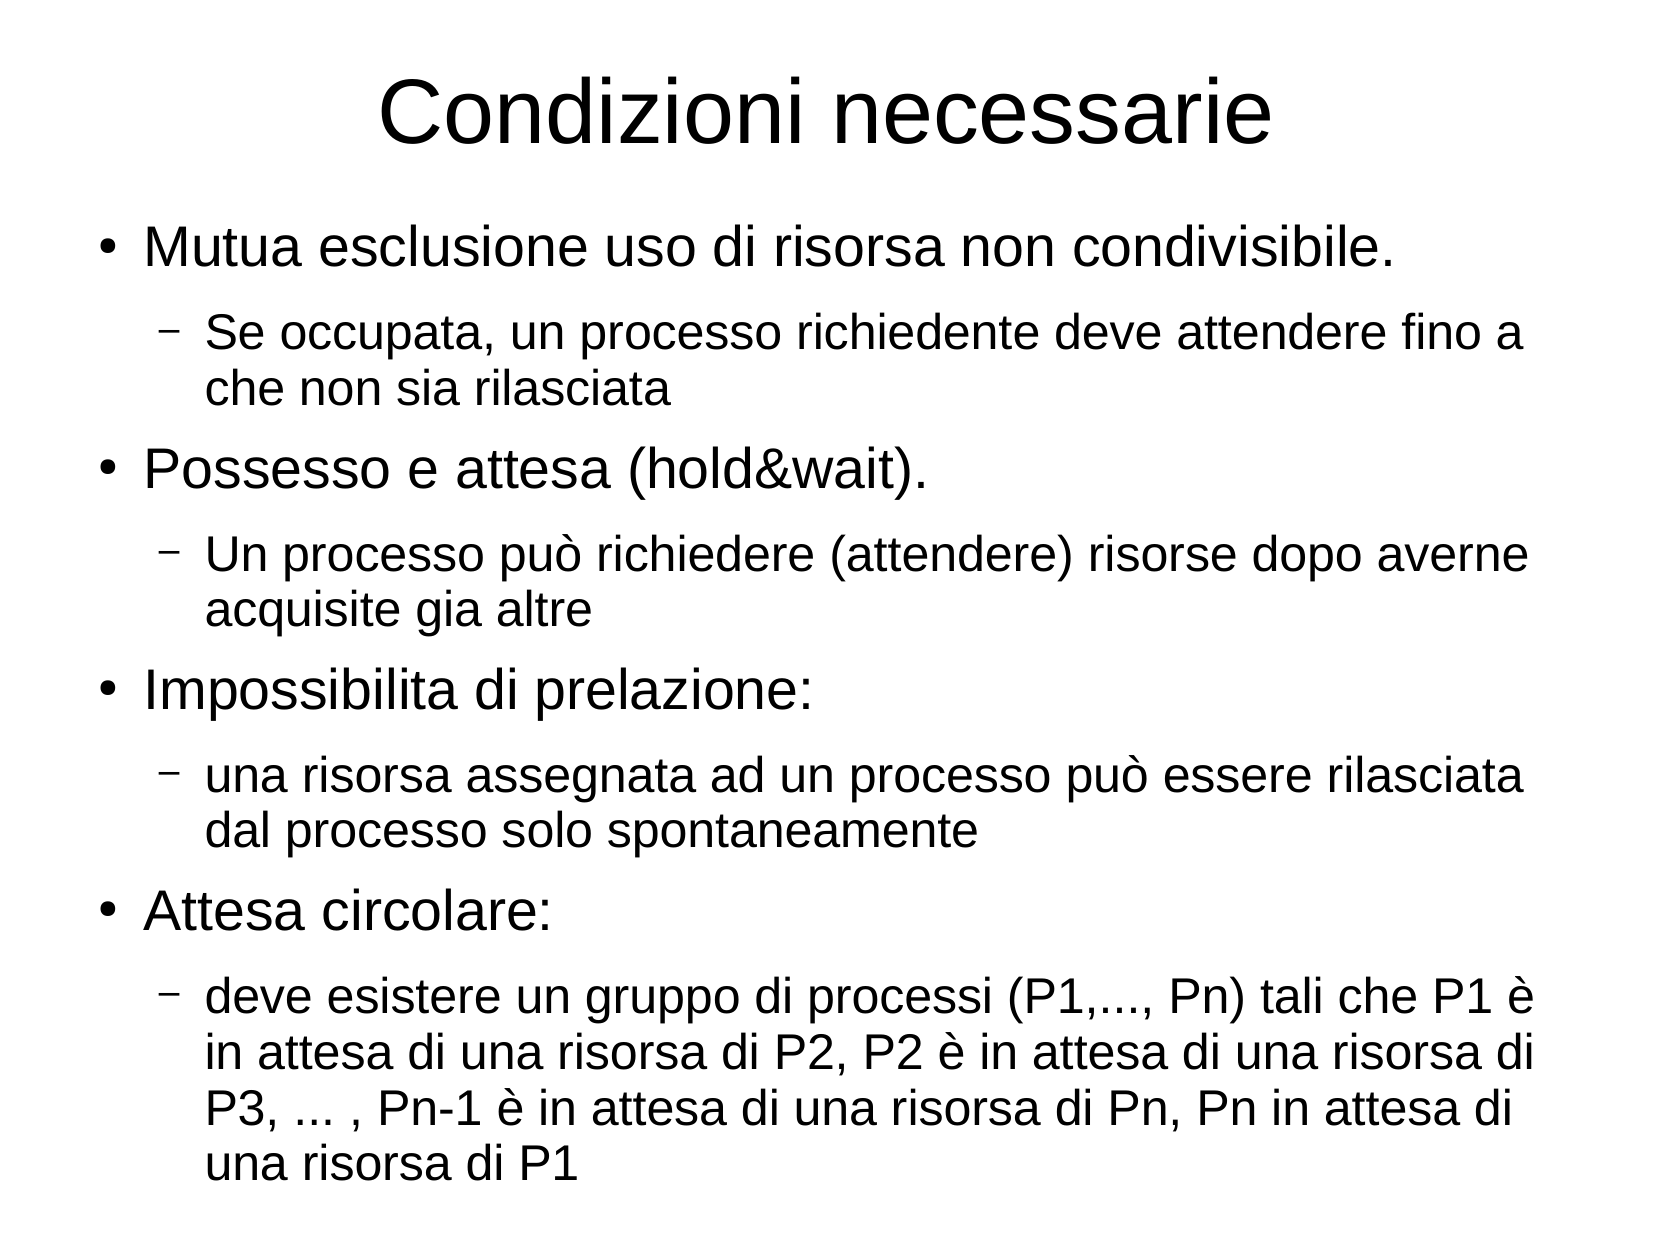

# Condizioni necessarie
Mutua esclusione uso di risorsa non condivisibile.
Se occupata, un processo richiedente deve attendere fino a che non sia rilasciata
Possesso e attesa (hold&wait).
Un processo può richiedere (attendere) risorse dopo averne acquisite gia altre
Impossibilita di prelazione:
una risorsa assegnata ad un processo può essere rilasciata dal processo solo spontaneamente
Attesa circolare:
deve esistere un gruppo di processi (P1,..., Pn) tali che P1 è in attesa di una risorsa di P2, P2 è in attesa di una risorsa di P3, ... , Pn-1 è in attesa di una risorsa di Pn, Pn in attesa di una risorsa di P1